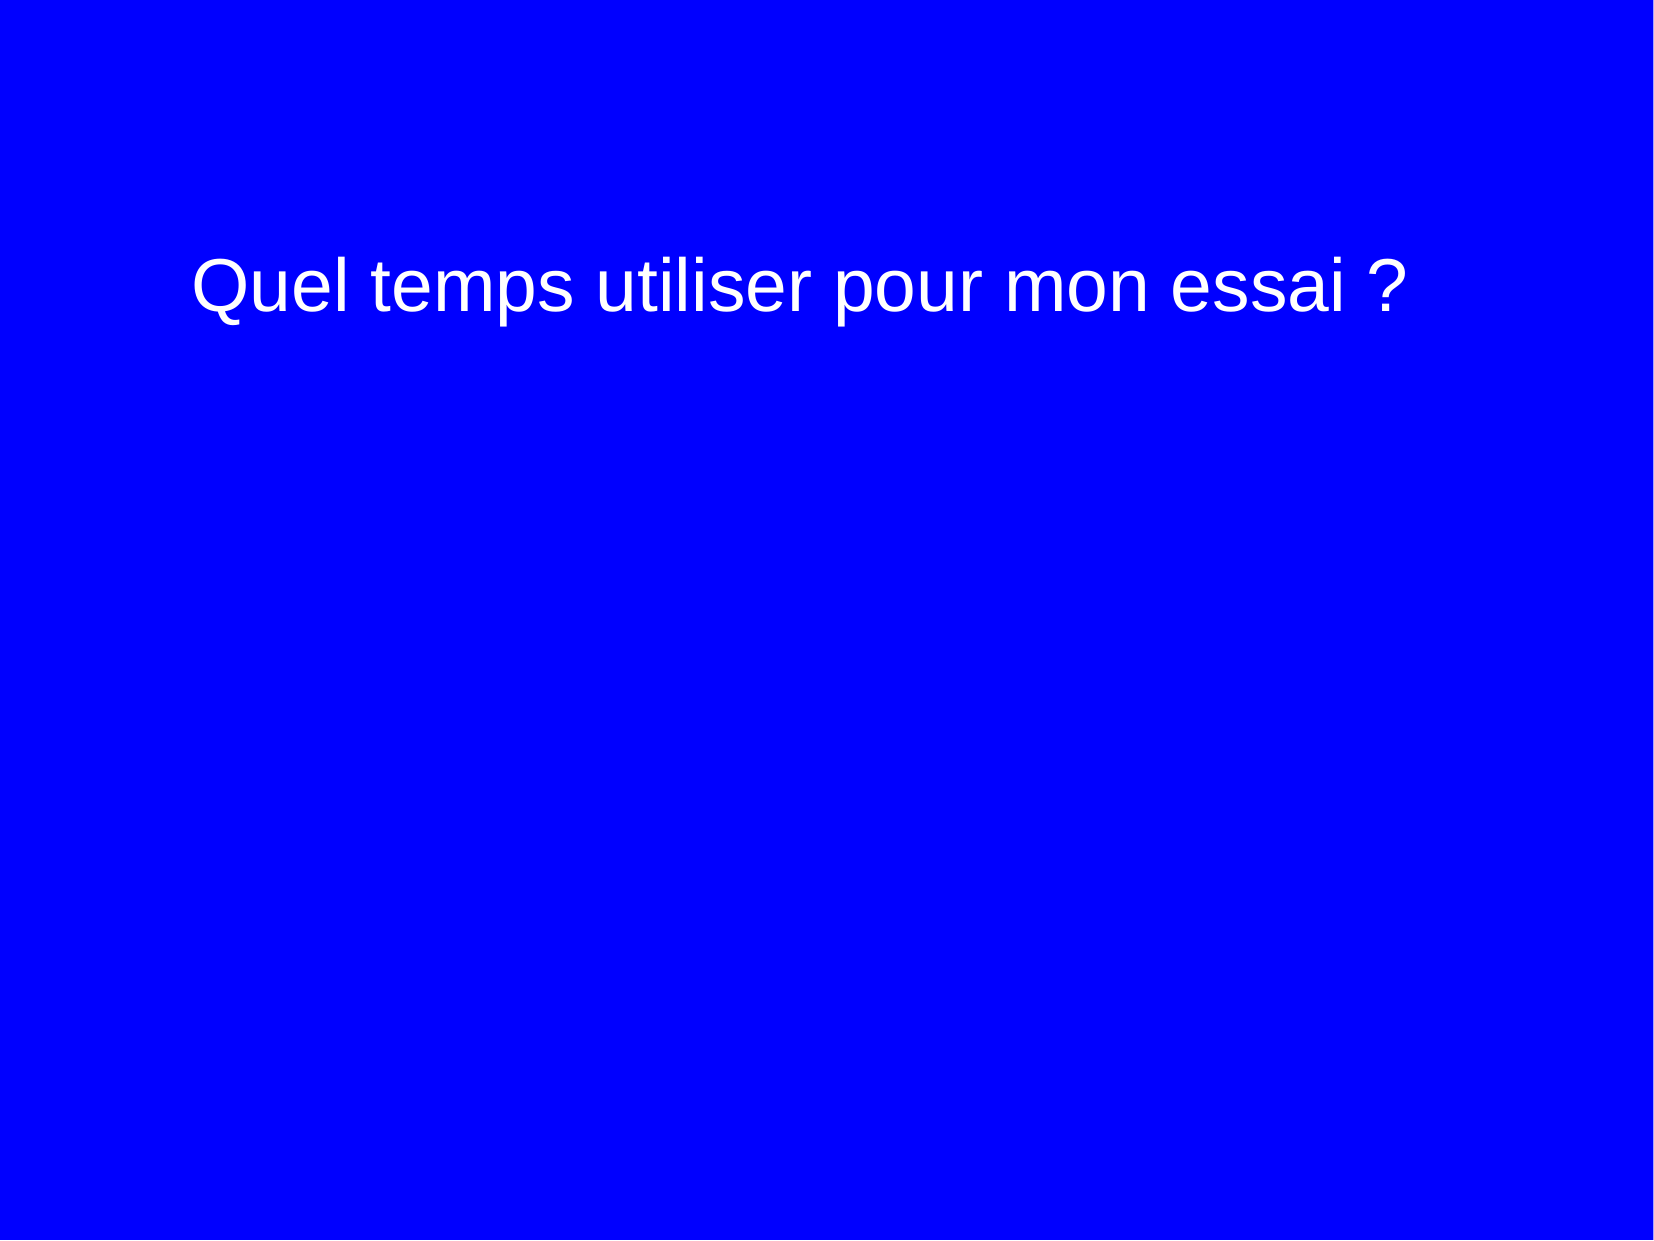

Quel temps utiliser pour mon essai ?